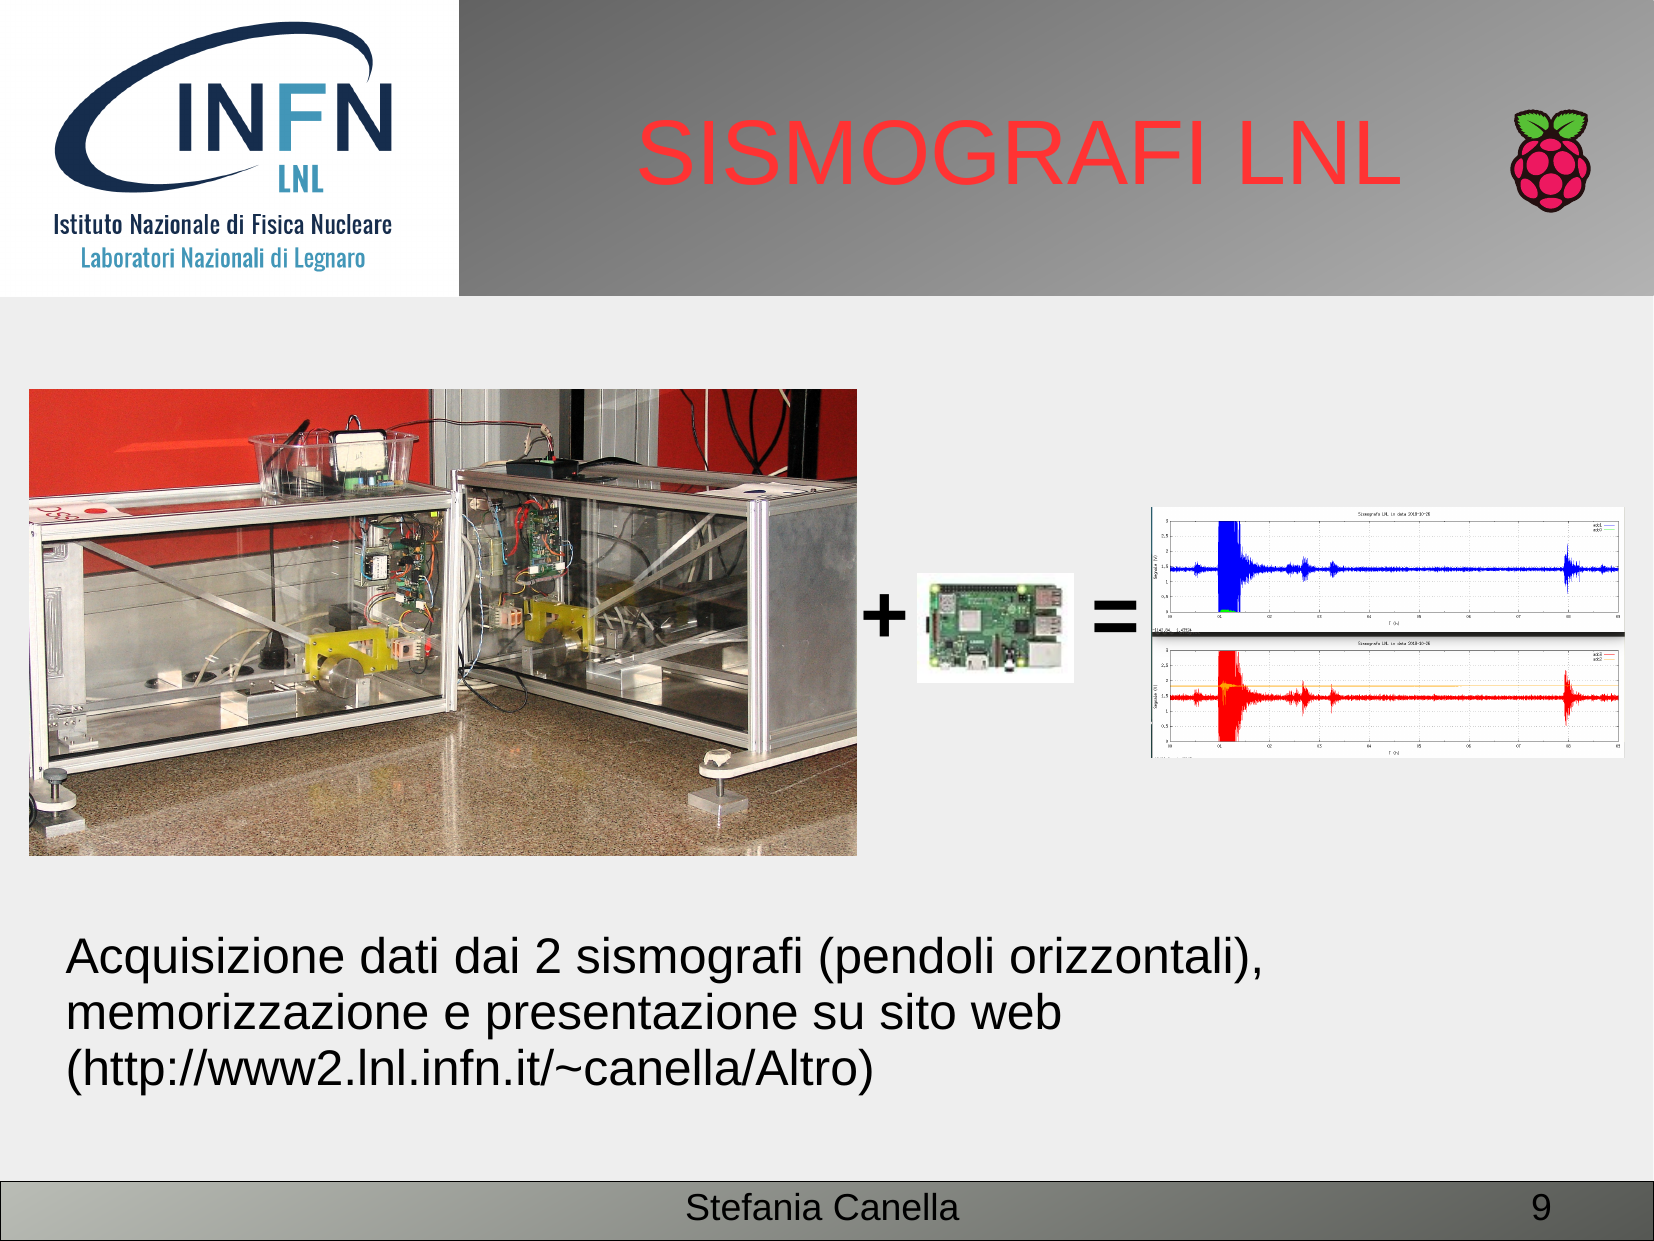

# SISMOGRAFI LNL
+
+
=
Acquisizione dati dai 2 sismografi (pendoli orizzontali), memorizzazione e presentazione su sito web (http://www2.lnl.infn.it/~canella/Altro)
Stefania Canella